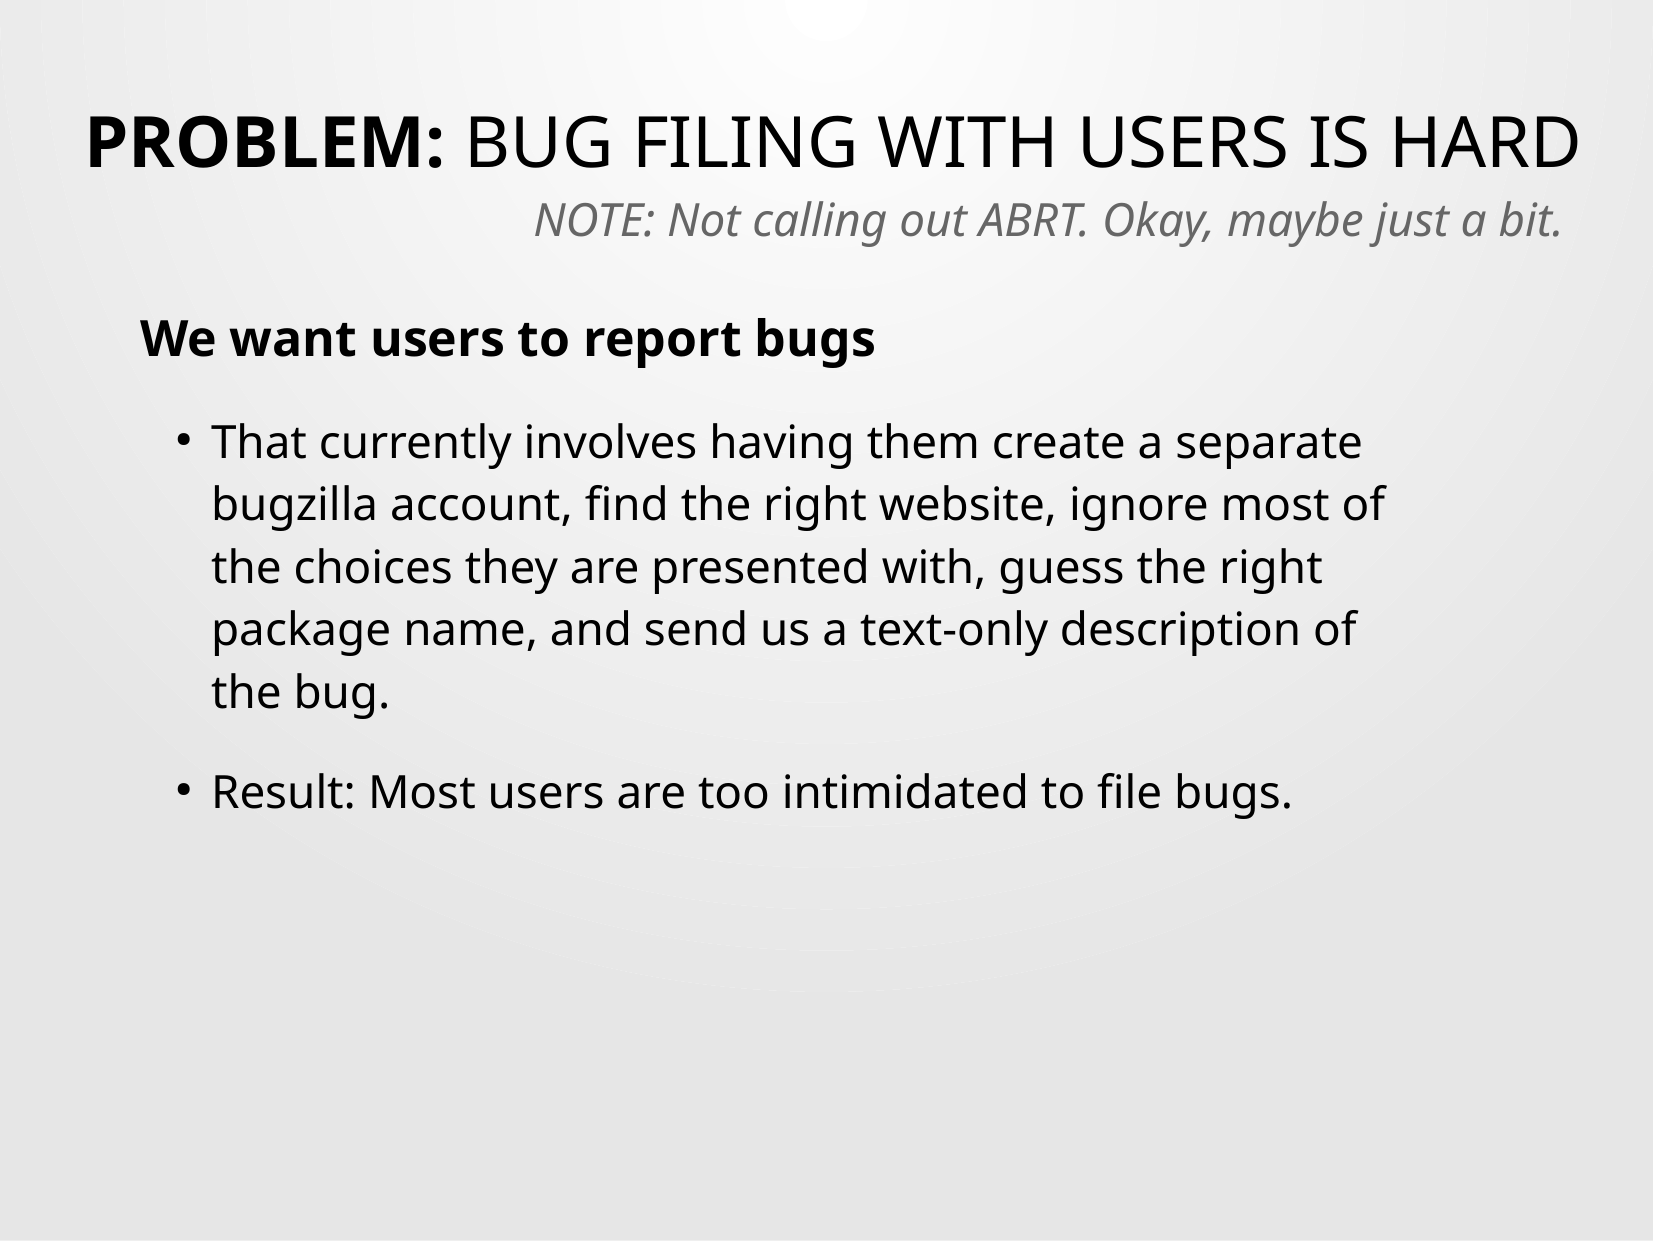

PROBLEM: BUG FILING WITH USERS IS HARD
NOTE: Not calling out ABRT. Okay, maybe just a bit.
We want users to report bugs
That currently involves having them create a separate
bugzilla account, find the right website, ignore most of
the choices they are presented with, guess the right
package name, and send us a text-only description of
the bug.
Result: Most users are too intimidated to file bugs.